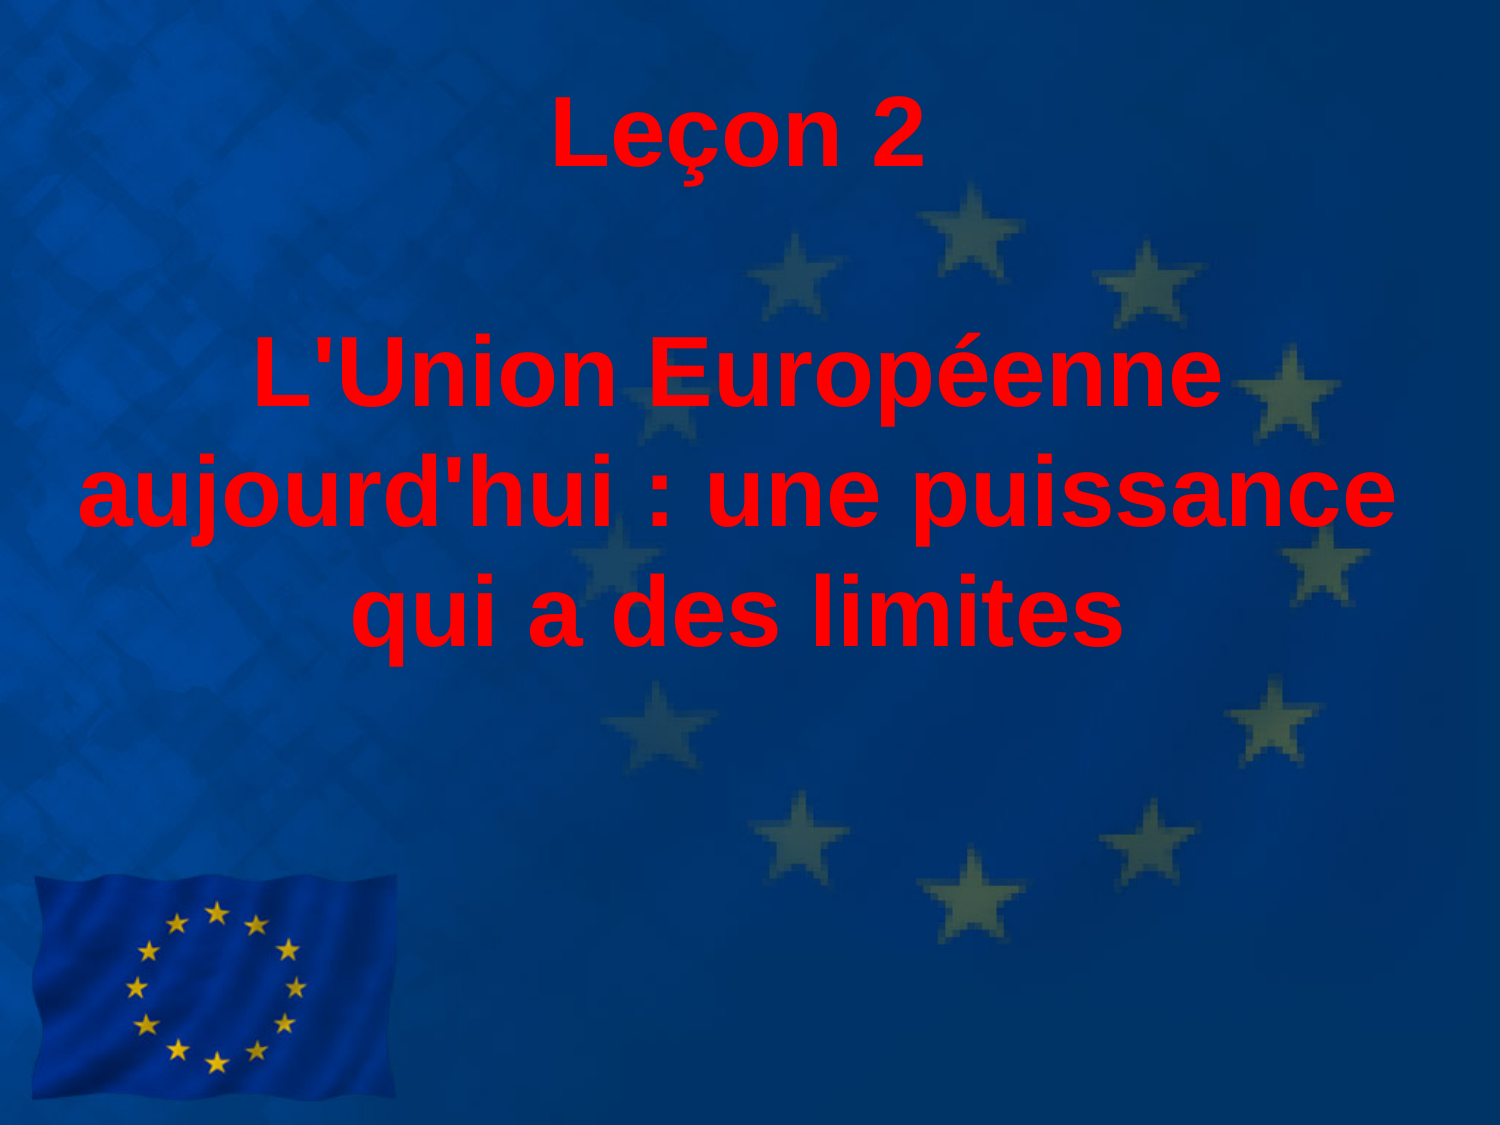

Leçon 2
L'Union Européenne aujourd'hui : une puissance qui a des limites